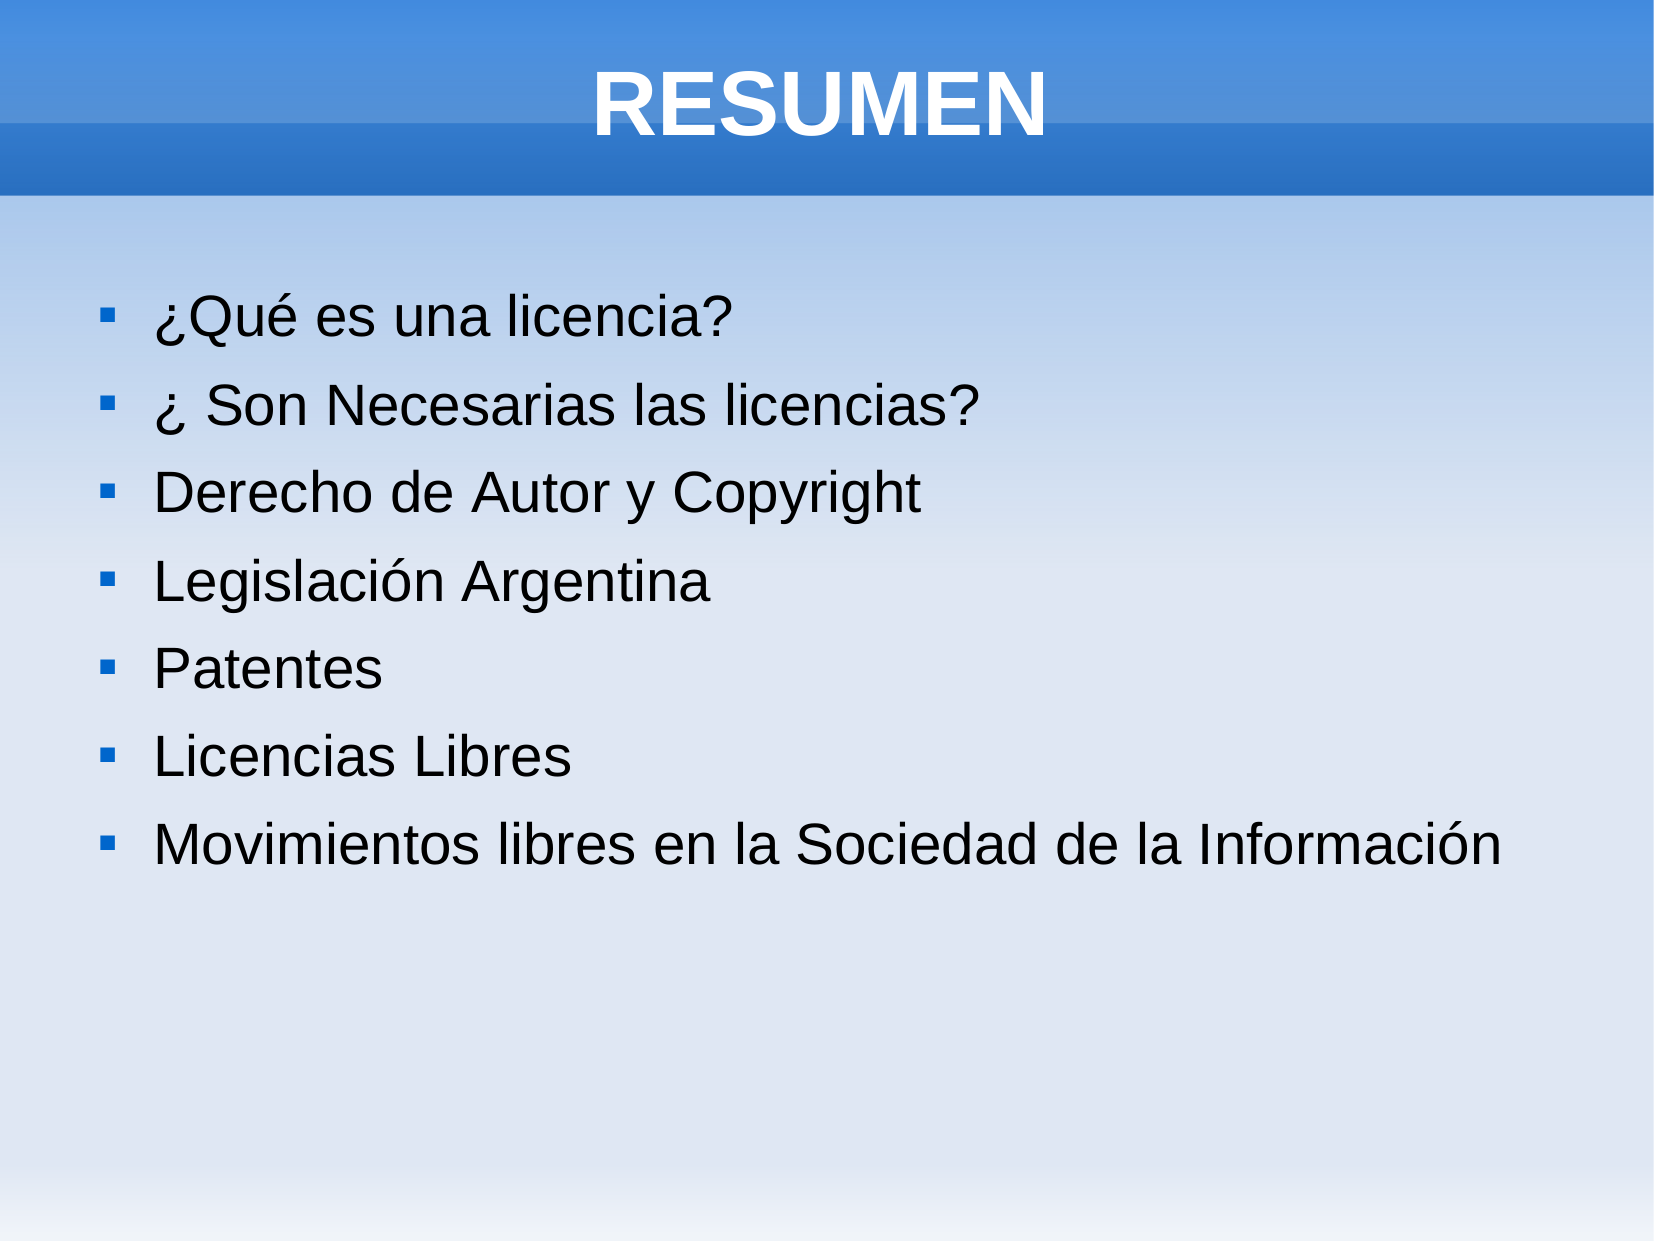

# RESUMEN
¿Qué es una licencia?
¿ Son Necesarias las licencias?
Derecho de Autor y Copyright
Legislación Argentina
Patentes
Licencias Libres
Movimientos libres en la Sociedad de la Información